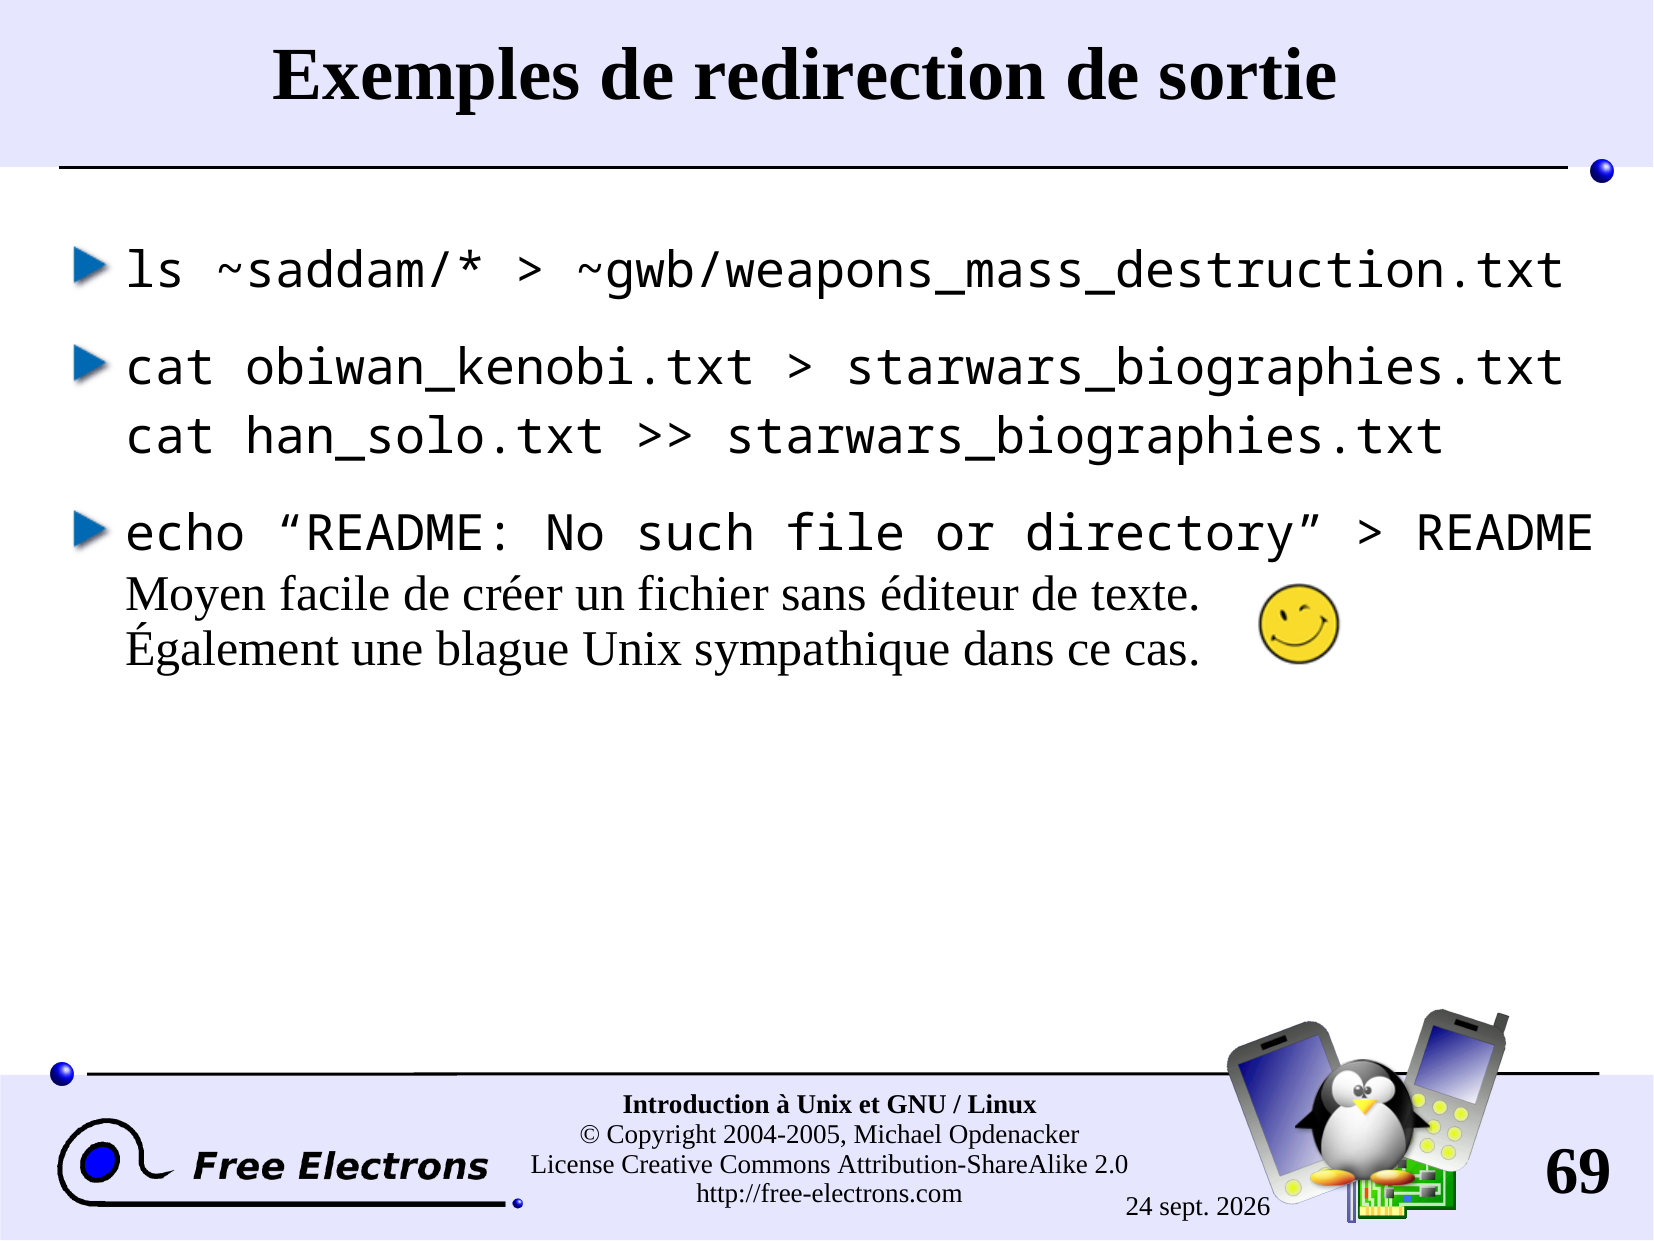

# Exemples de redirection de sortie
ls ~saddam/* > ~gwb/weapons_mass_destruction.txt
cat obiwan_kenobi.txt > starwars_biographies.txt
cat han_solo.txt >> starwars_biographies.txt
echo “README: No such file or directory” > README
Moyen facile de créer un fichier sans éditeur de texte.
Également une blague Unix sympathique dans ce cas.